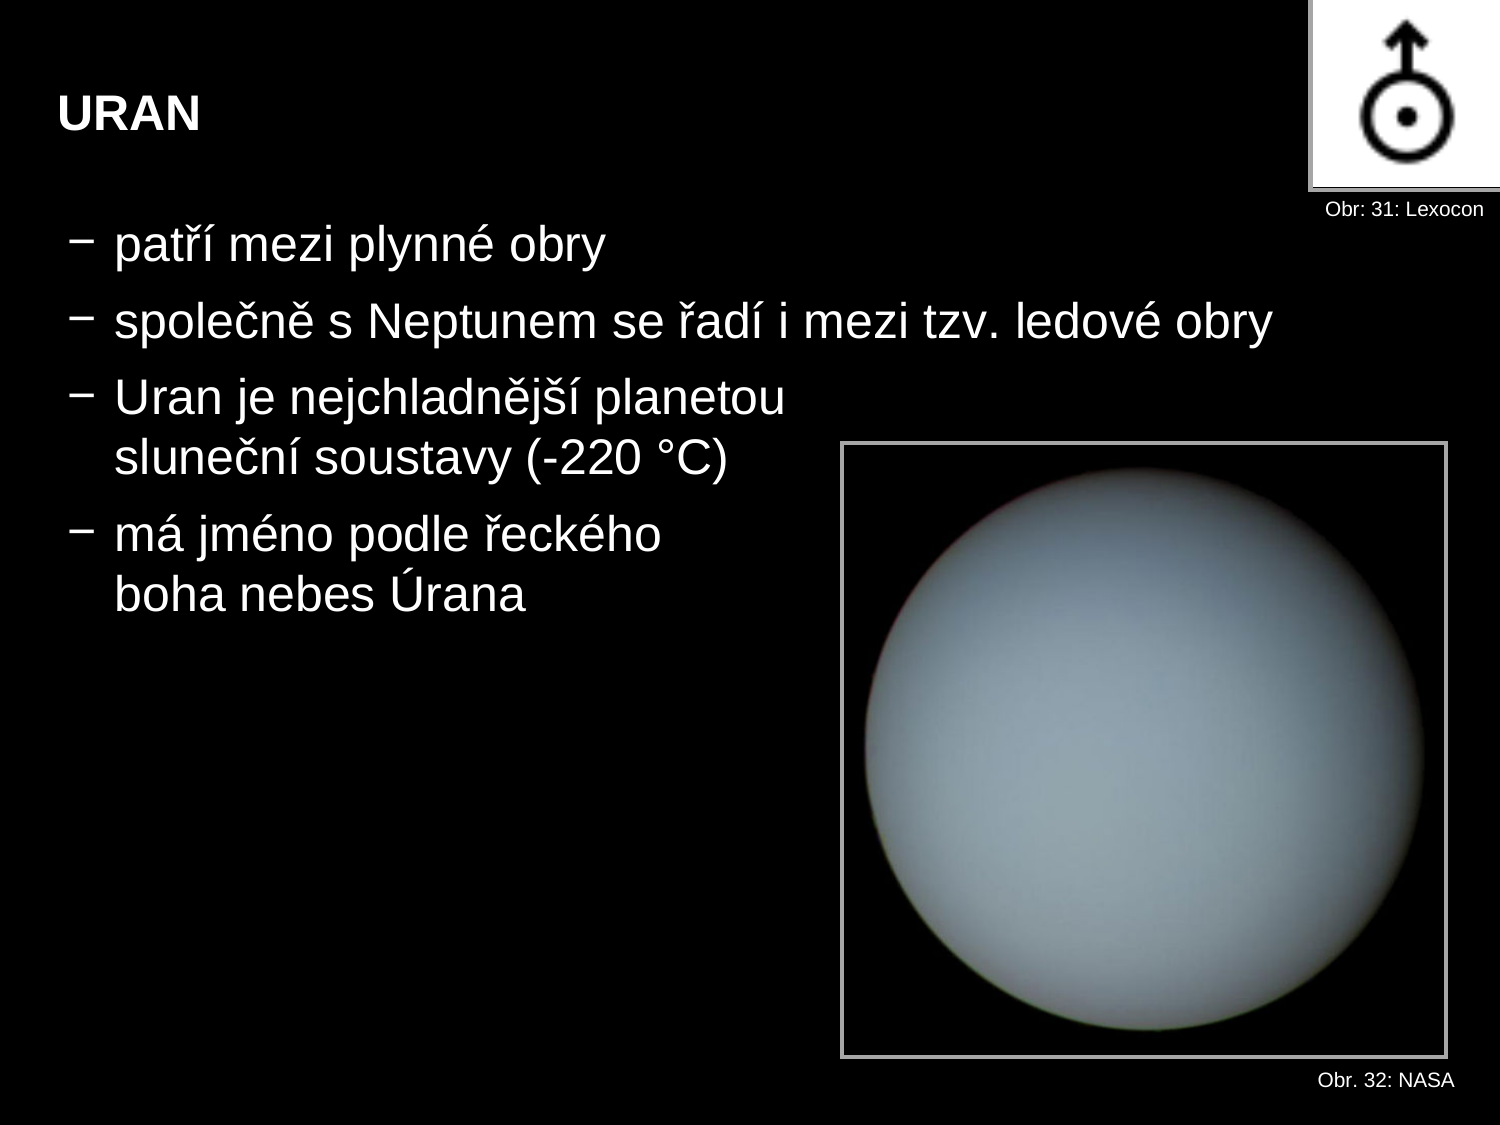

URAN
Obr: 31: Lexocon
patří mezi plynné obry
společně s Neptunem se řadí i mezi tzv. ledové obry
Uran je nejchladnější planetou
sluneční soustavy (-220 °C)
má jméno podle řeckého
boha nebes Úrana
Obr. 32: NASA